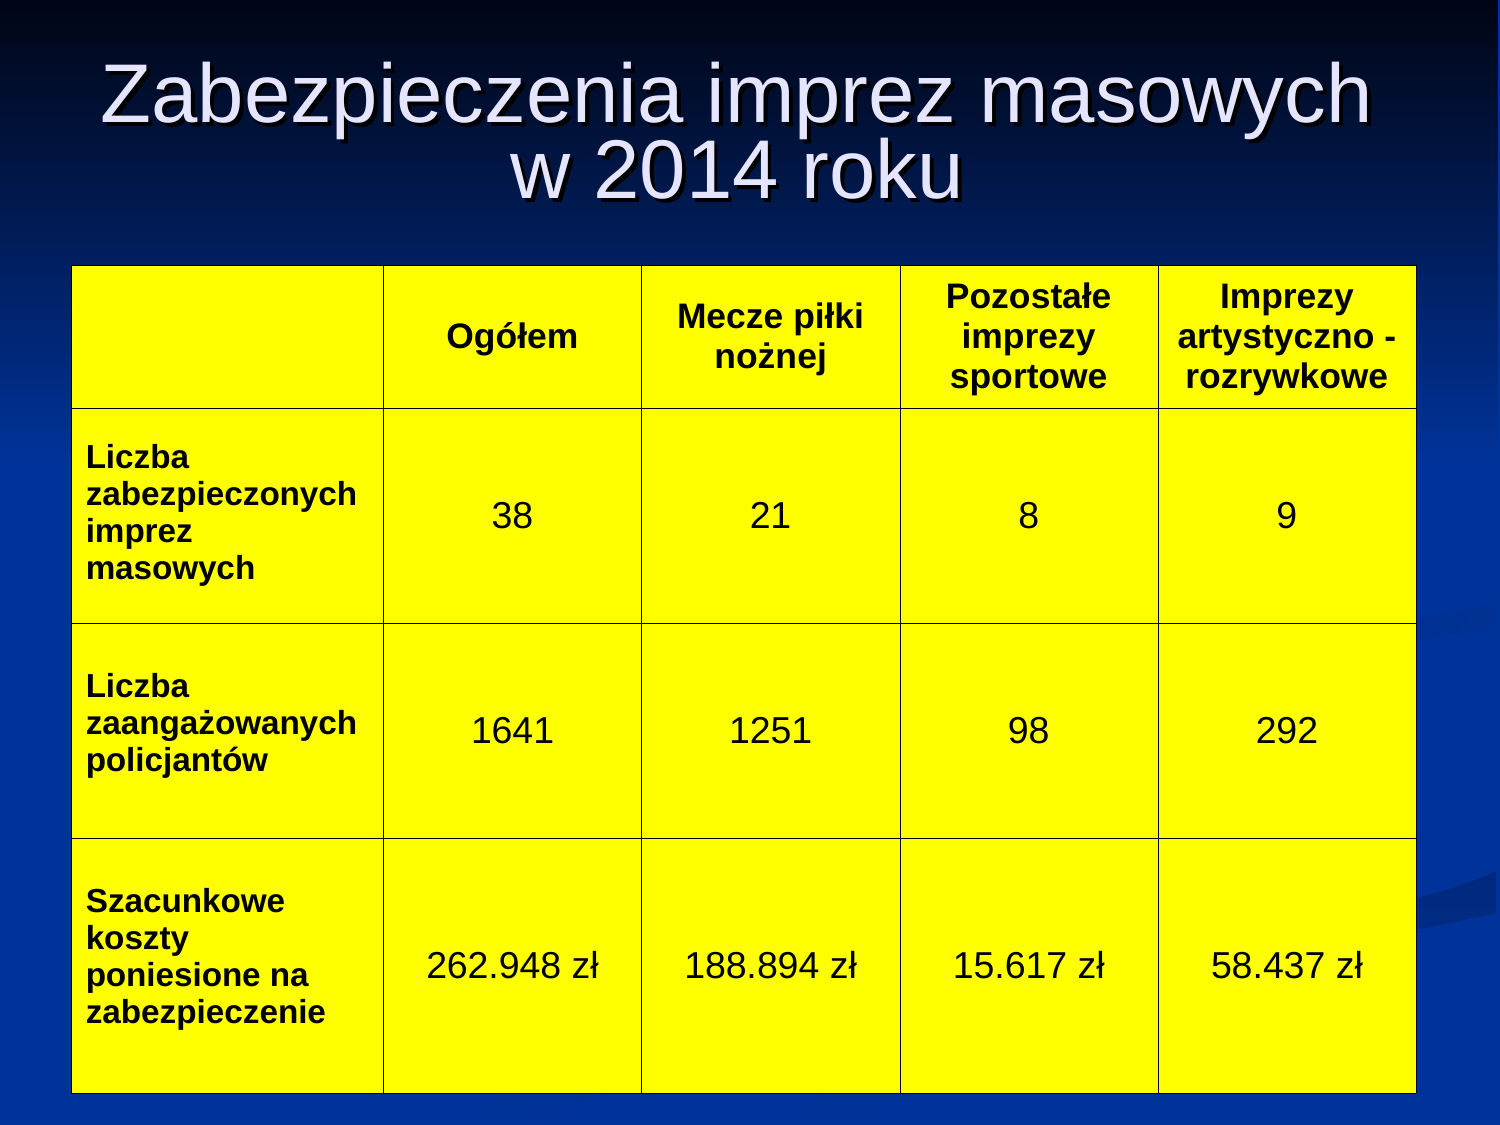

# Zabezpieczenia imprez masowych w 2014 roku
| | Ogółem | Mecze piłki nożnej | Pozostałe imprezy sportowe | Imprezy artystyczno - rozrywkowe |
| --- | --- | --- | --- | --- |
| Liczba zabezpieczonych imprez masowych | 38 | 21 | 8 | 9 |
| Liczba zaangażowanych policjantów | 1641 | 1251 | 98 | 292 |
| Szacunkowe koszty poniesione na zabezpieczenie | 262.948 zł | 188.894 zł | 15.617 zł | 58.437 zł |